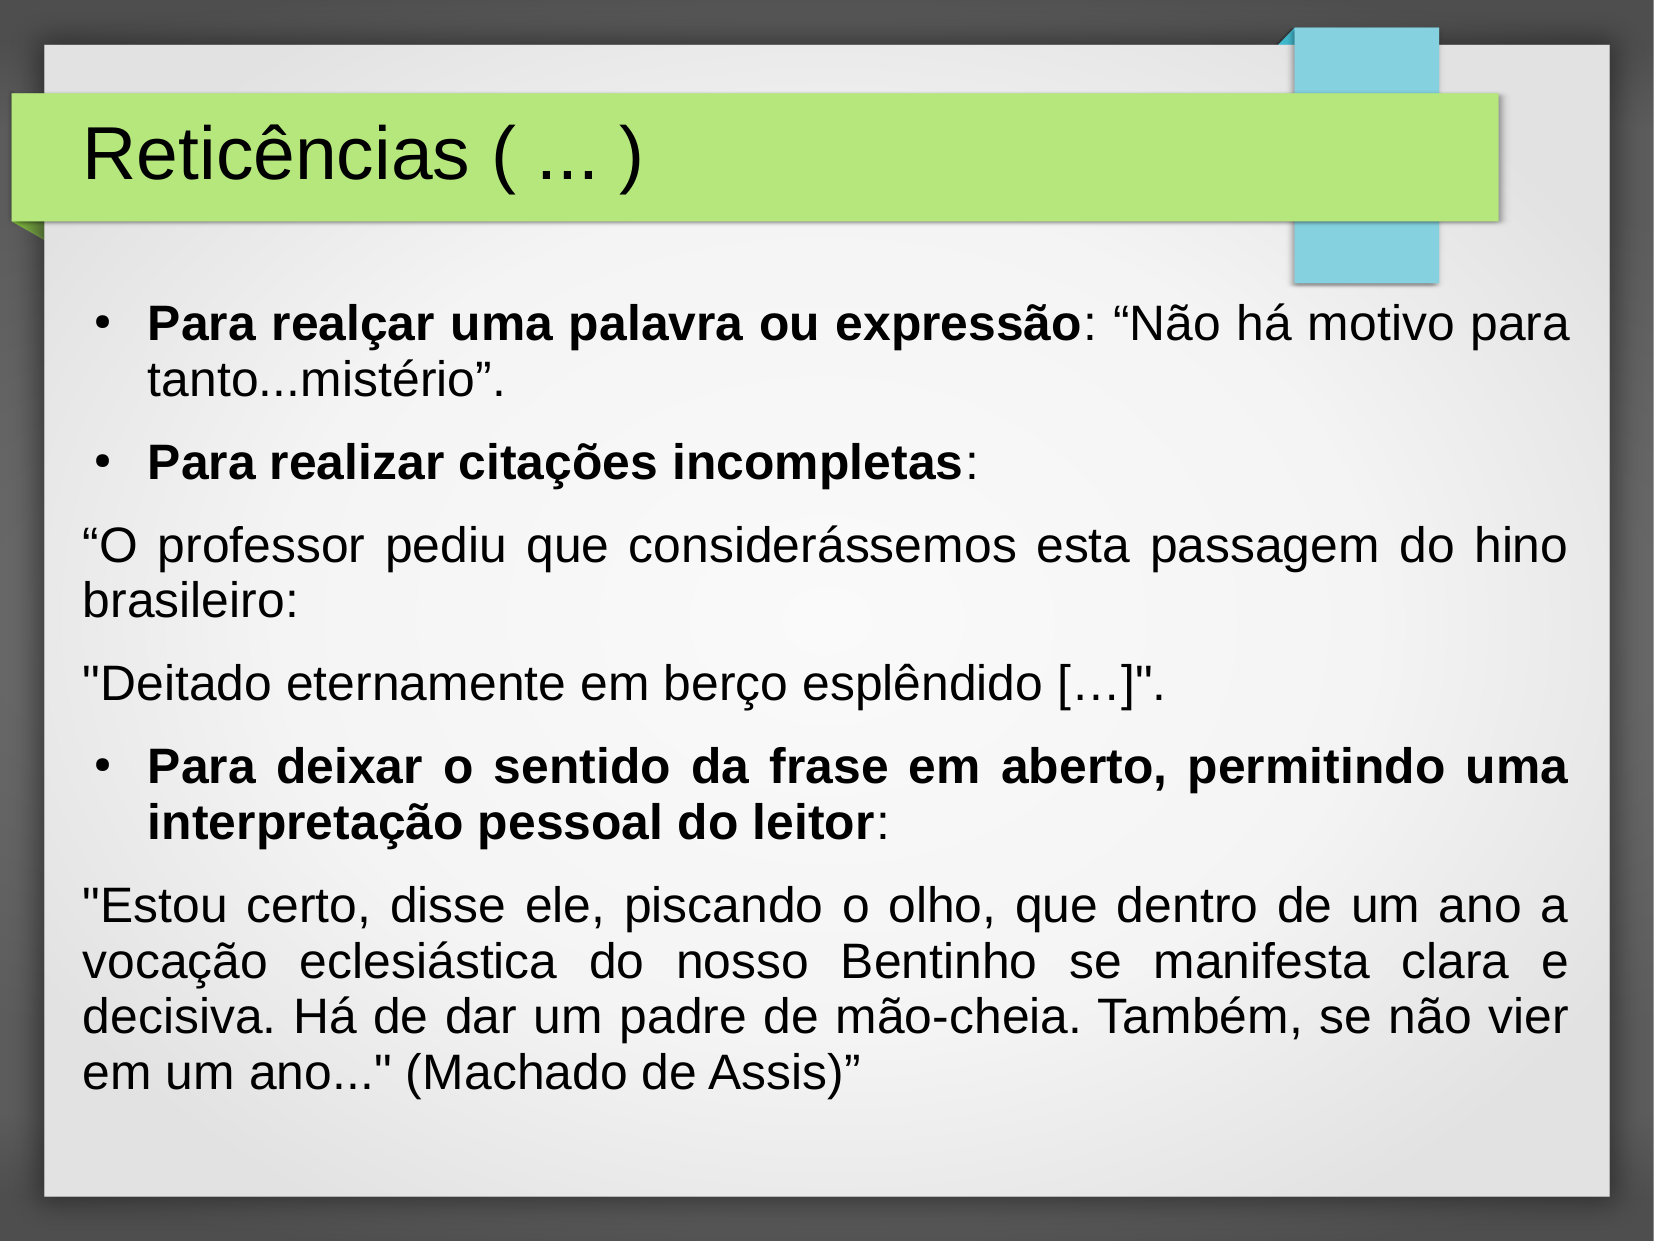

# Reticências ( ... )
Para realçar uma palavra ou expressão: “Não há motivo para tanto...mistério”.
Para realizar citações incompletas:
“O professor pediu que considerássemos esta passagem do hino brasileiro:
"Deitado eternamente em berço esplêndido […]".
Para deixar o sentido da frase em aberto, permitindo uma interpretação pessoal do leitor:
"Estou certo, disse ele, piscando o olho, que dentro de um ano a vocação eclesiástica do nosso Bentinho se manifesta clara e decisiva. Há de dar um padre de mão-cheia. Também, se não vier em um ano..." (Machado de Assis)”